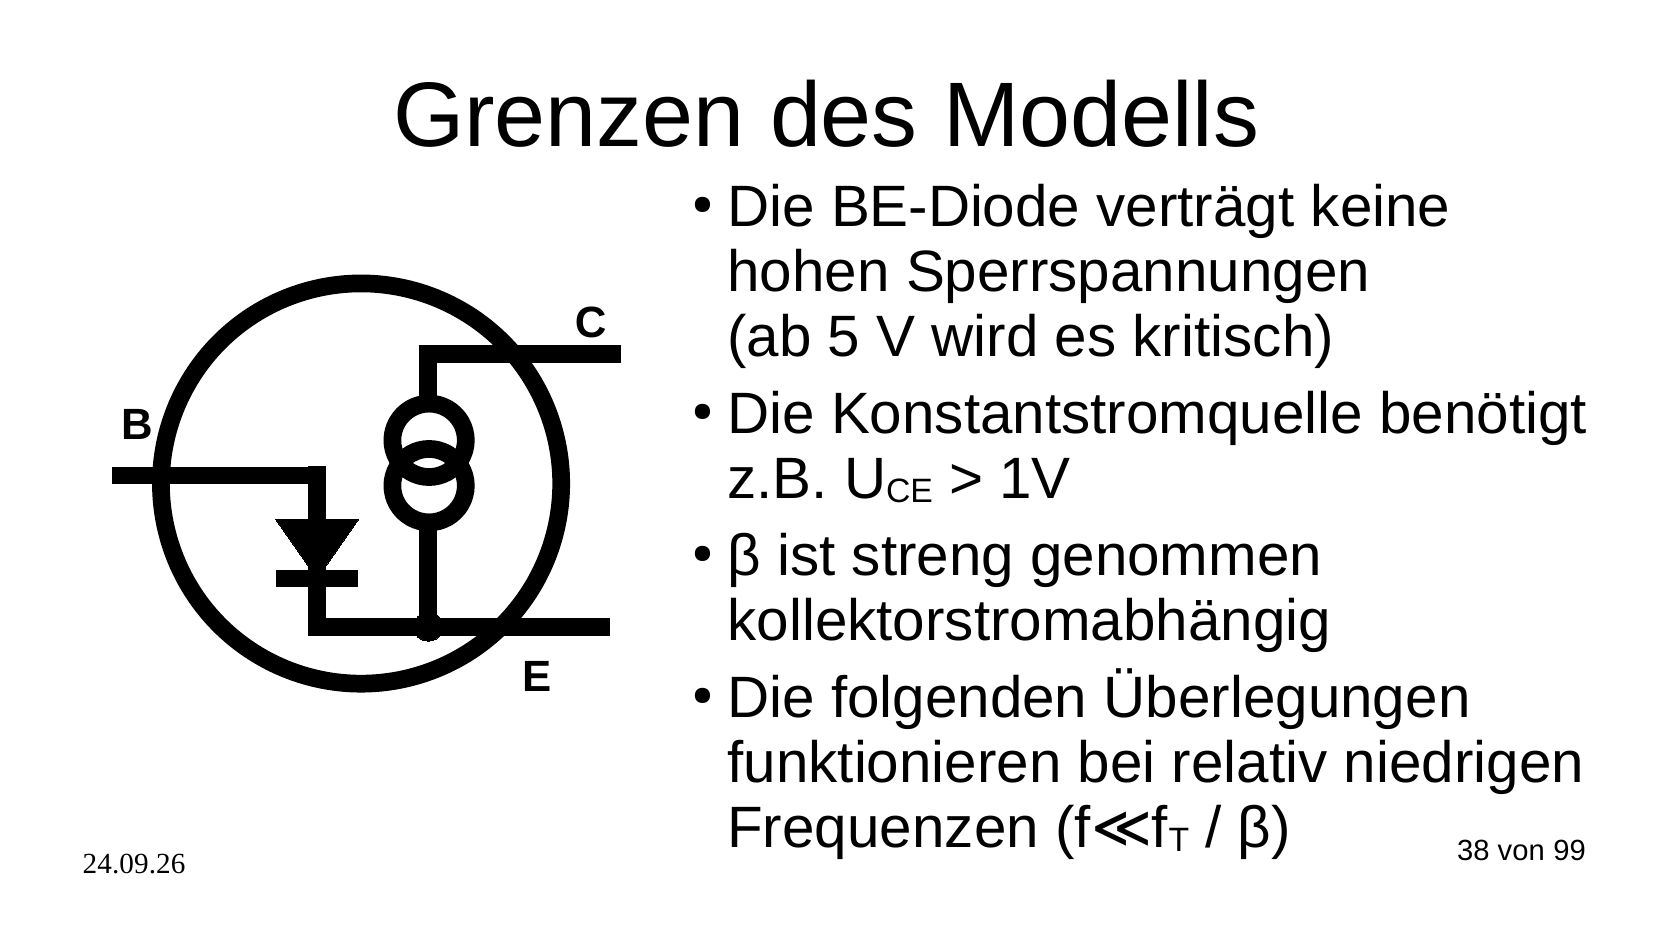

# Grenzen des Modells
Die BE-Diode verträgt keine
hohen Sperrspannungen
(ab 5 V wird es kritisch)
Die Konstantstromquelle benötigt
z.B. UCE > 1V
β ist streng genommen
kollektorstromabhängig
Die folgenden Überlegungen
funktionieren bei relativ niedrigen
Frequenzen (f≪fT / β)
C
B
E
38